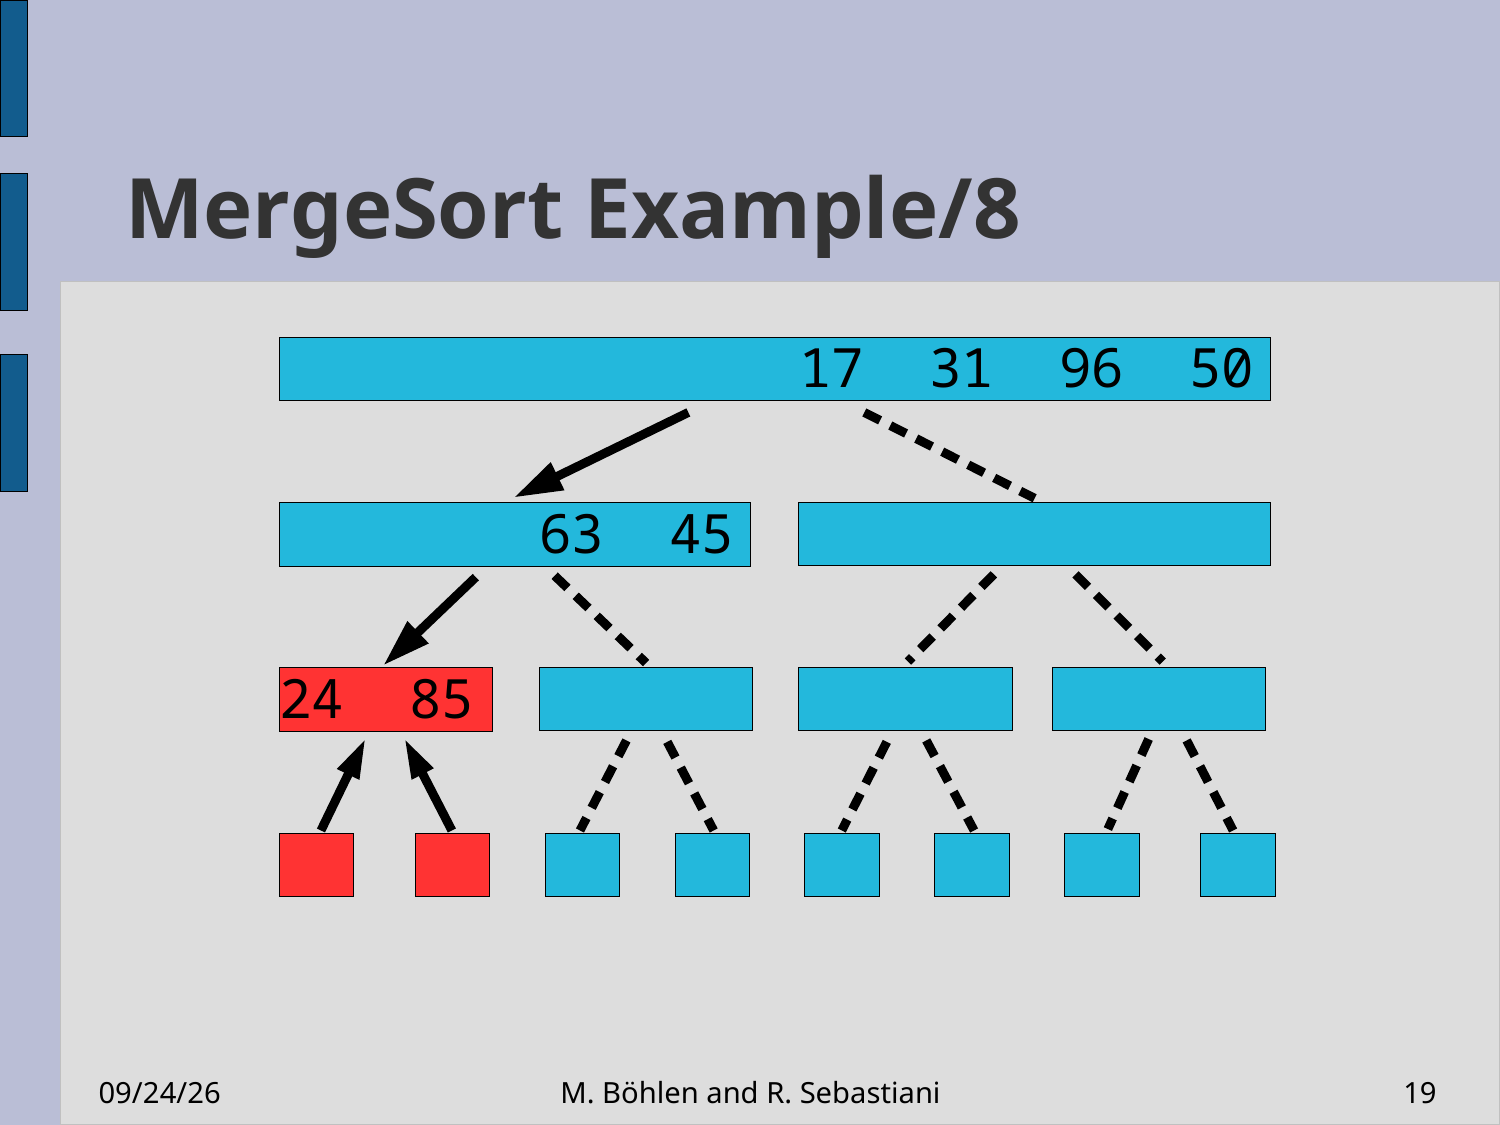

# MergeSort Example/8
 17 31 96 50
 63 45
24 85
M. Böhlen and R. Sebastiani
19